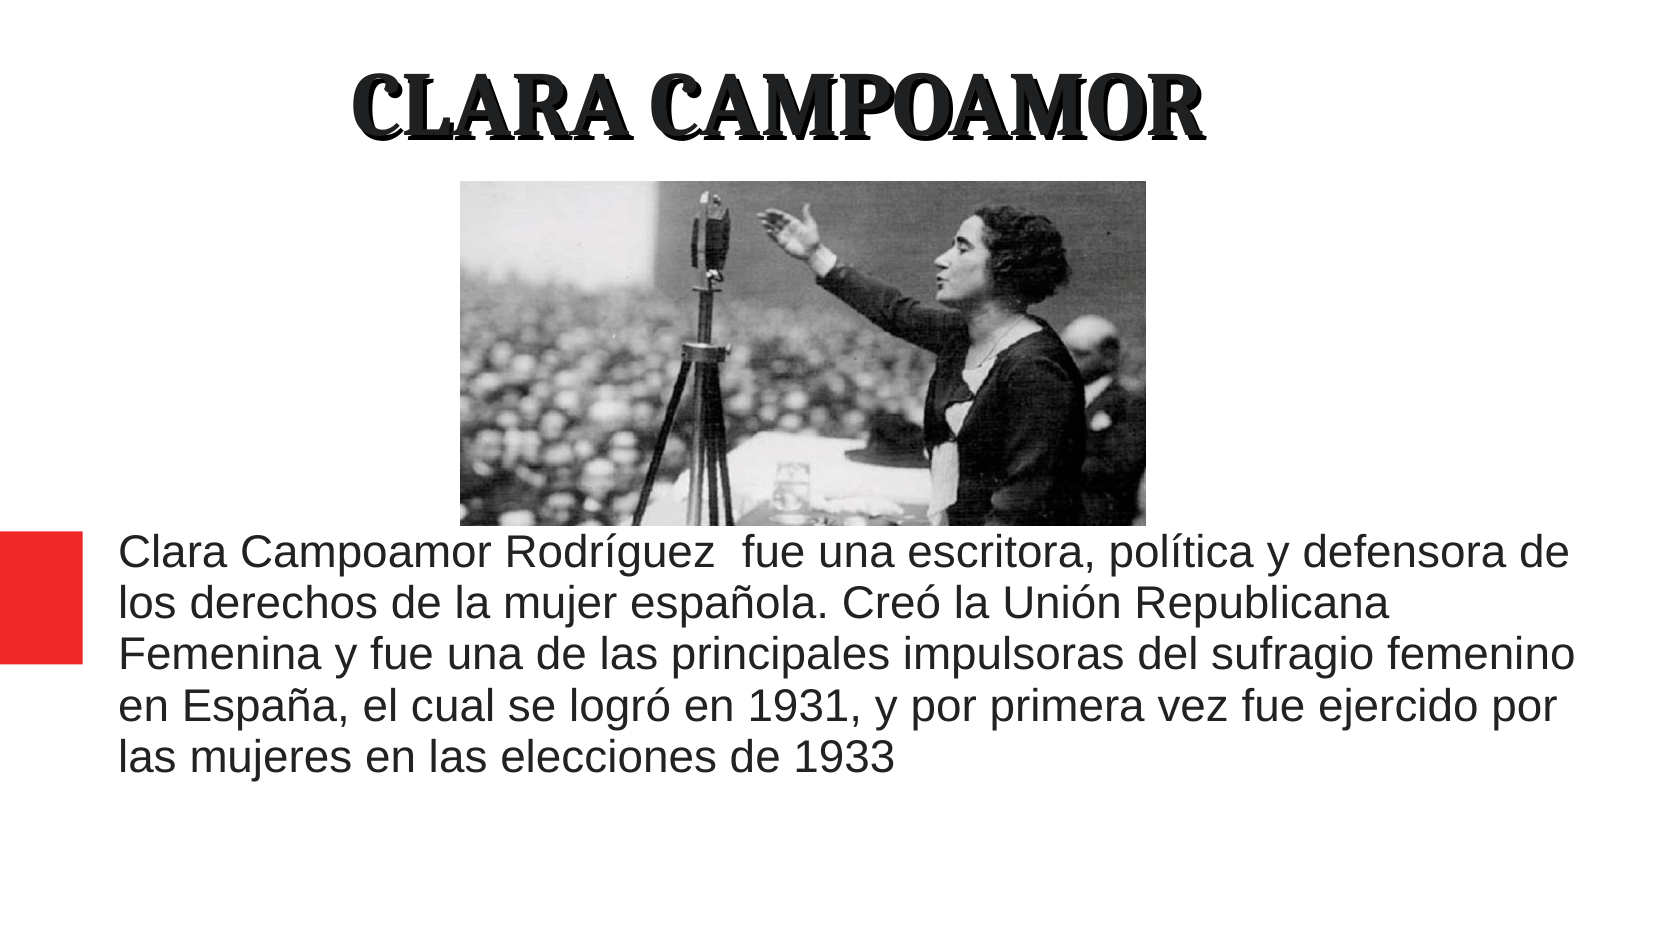

# CLARA CAMPOAMOR
Clara Campoamor Rodríguez ​​ fue una escritora, política y defensora de los derechos de la mujer española. Creó la Unión Republicana Femenina​ y fue una de las principales impulsoras del sufragio femenino en España, el cual se logró en 1931, y por primera vez fue ejercido por las mujeres en las elecciones de 1933